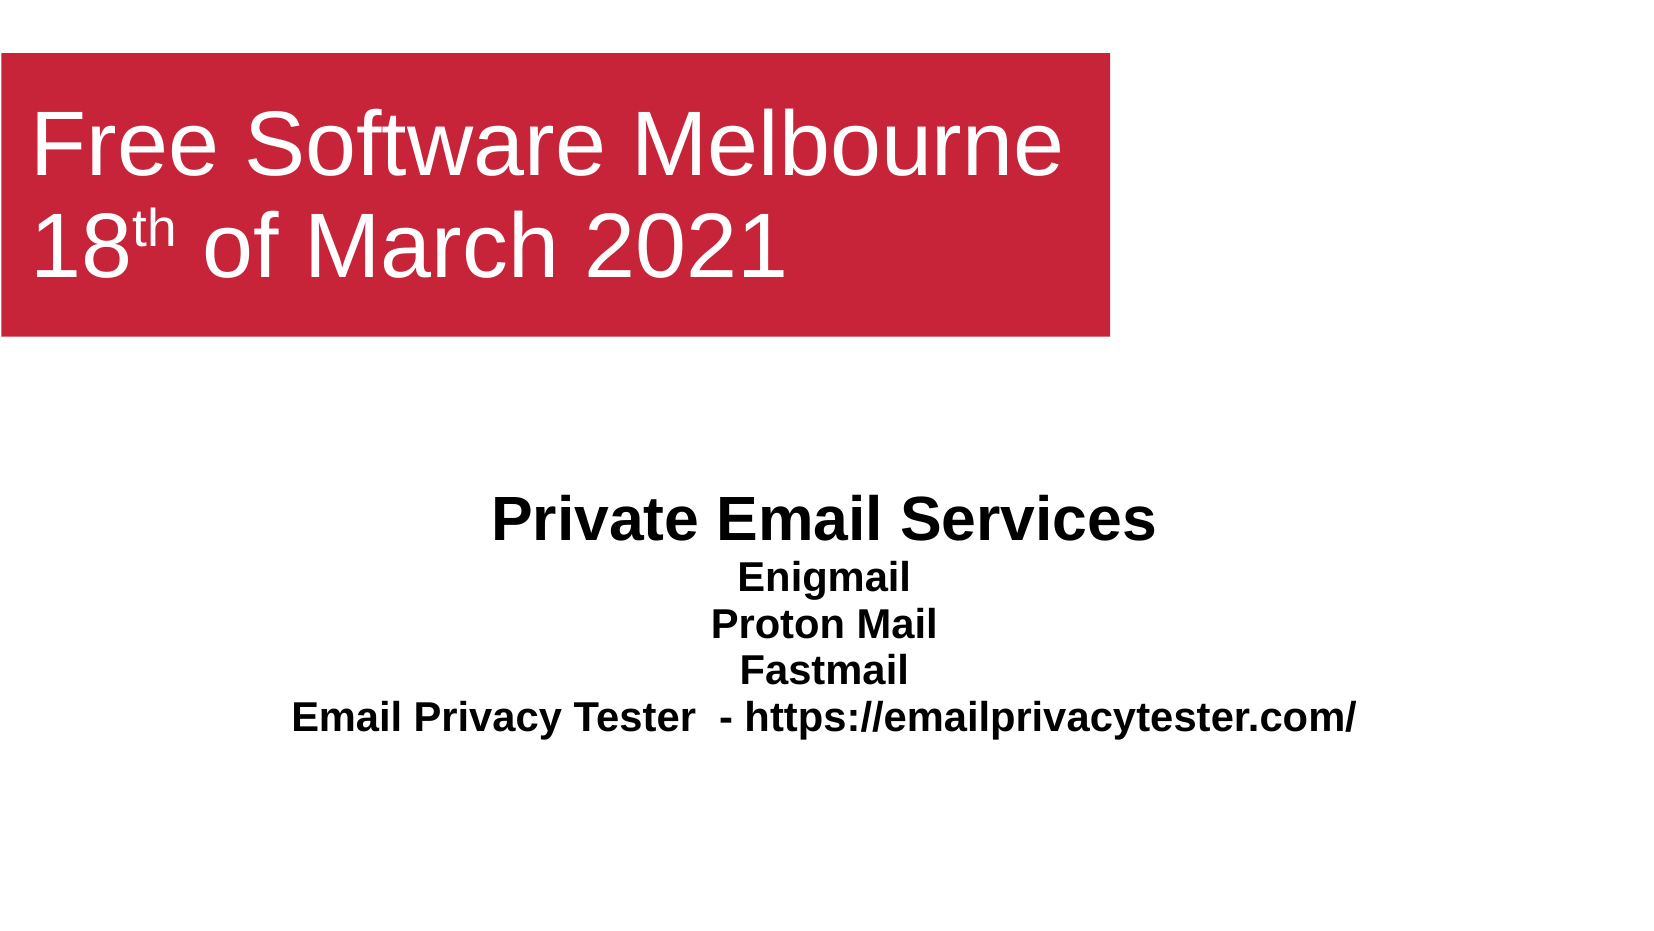

# Free Software Melbourne 18th of March 2021
Private Email Services
Enigmail
Proton Mail
Fastmail
Email Privacy Tester - https://emailprivacytester.com/